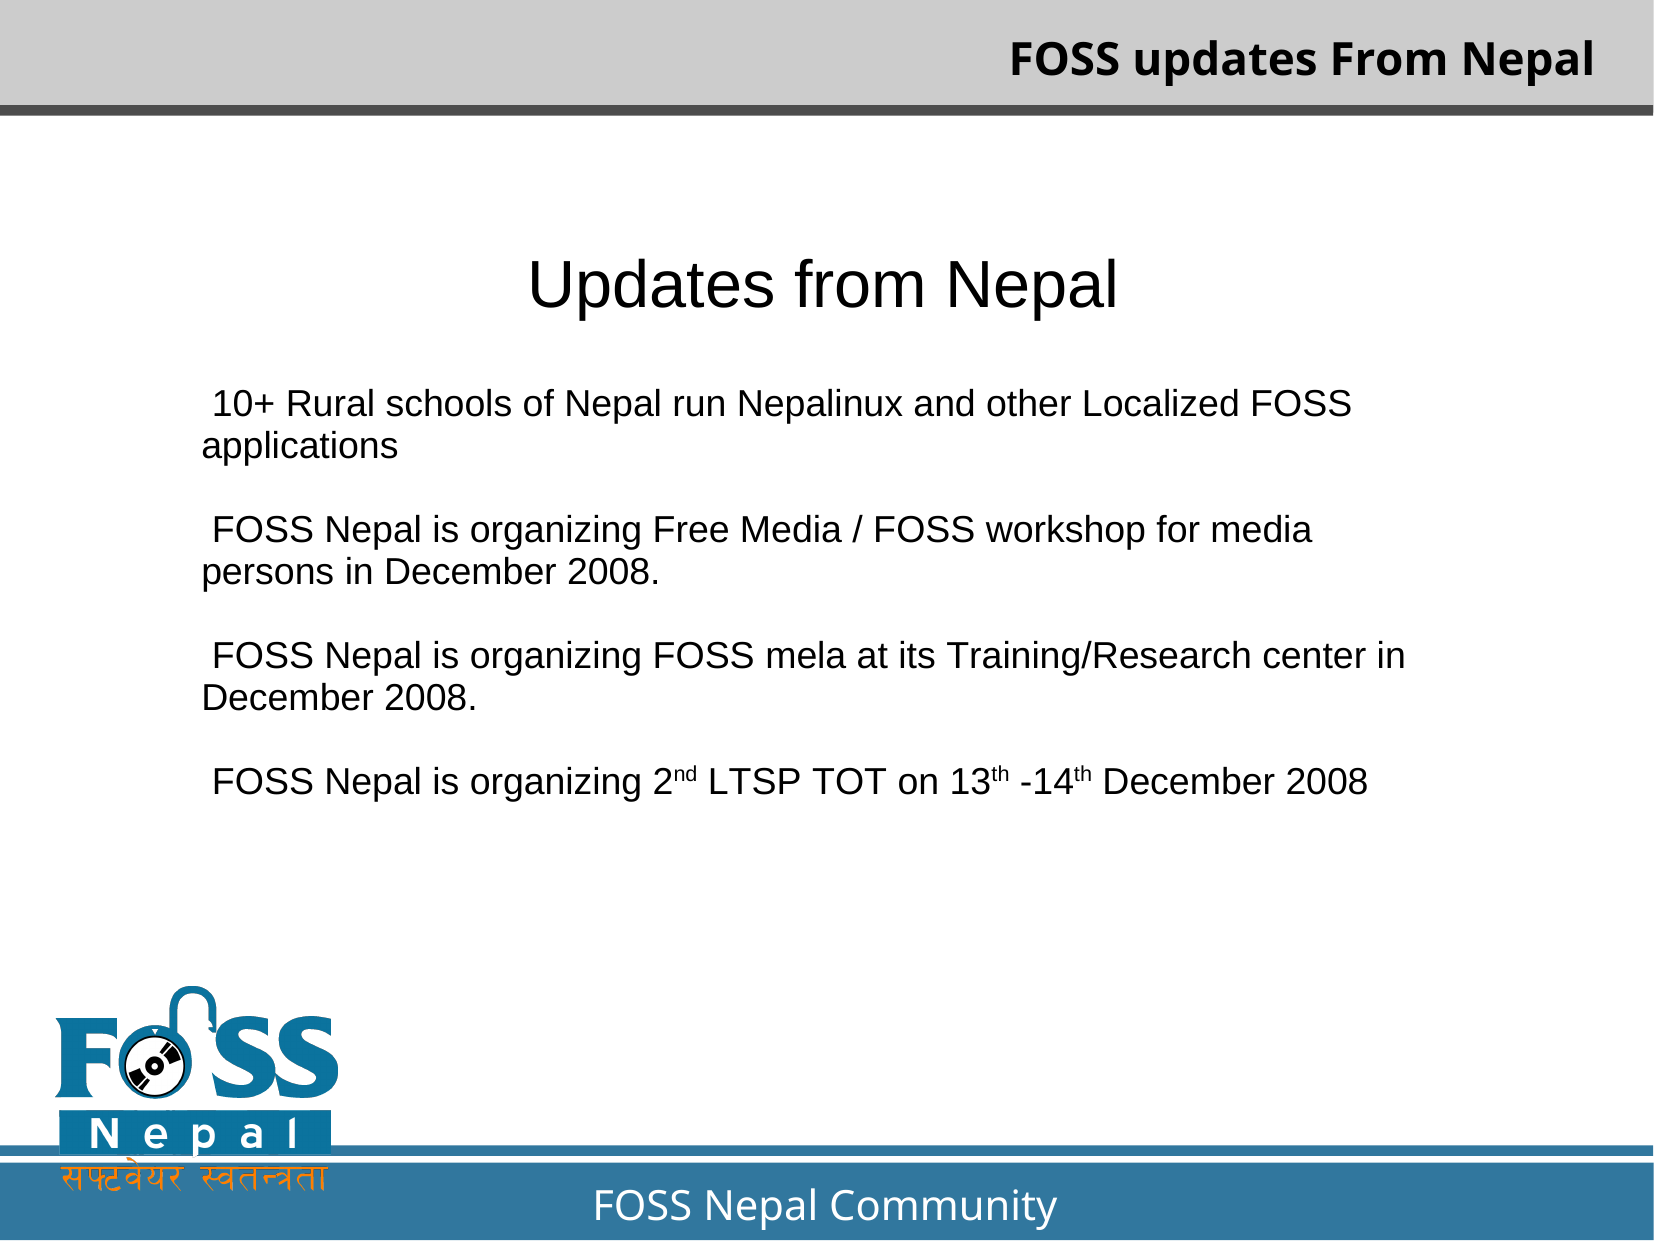

FOSS updates From Nepal
Updates from Nepal
 10+ Rural schools of Nepal run Nepalinux and other Localized FOSS applications
 FOSS Nepal is organizing Free Media / FOSS workshop for media persons in December 2008.
 FOSS Nepal is organizing FOSS mela at its Training/Research center in December 2008.
 FOSS Nepal is organizing 2nd LTSP TOT on 13th -14th December 2008